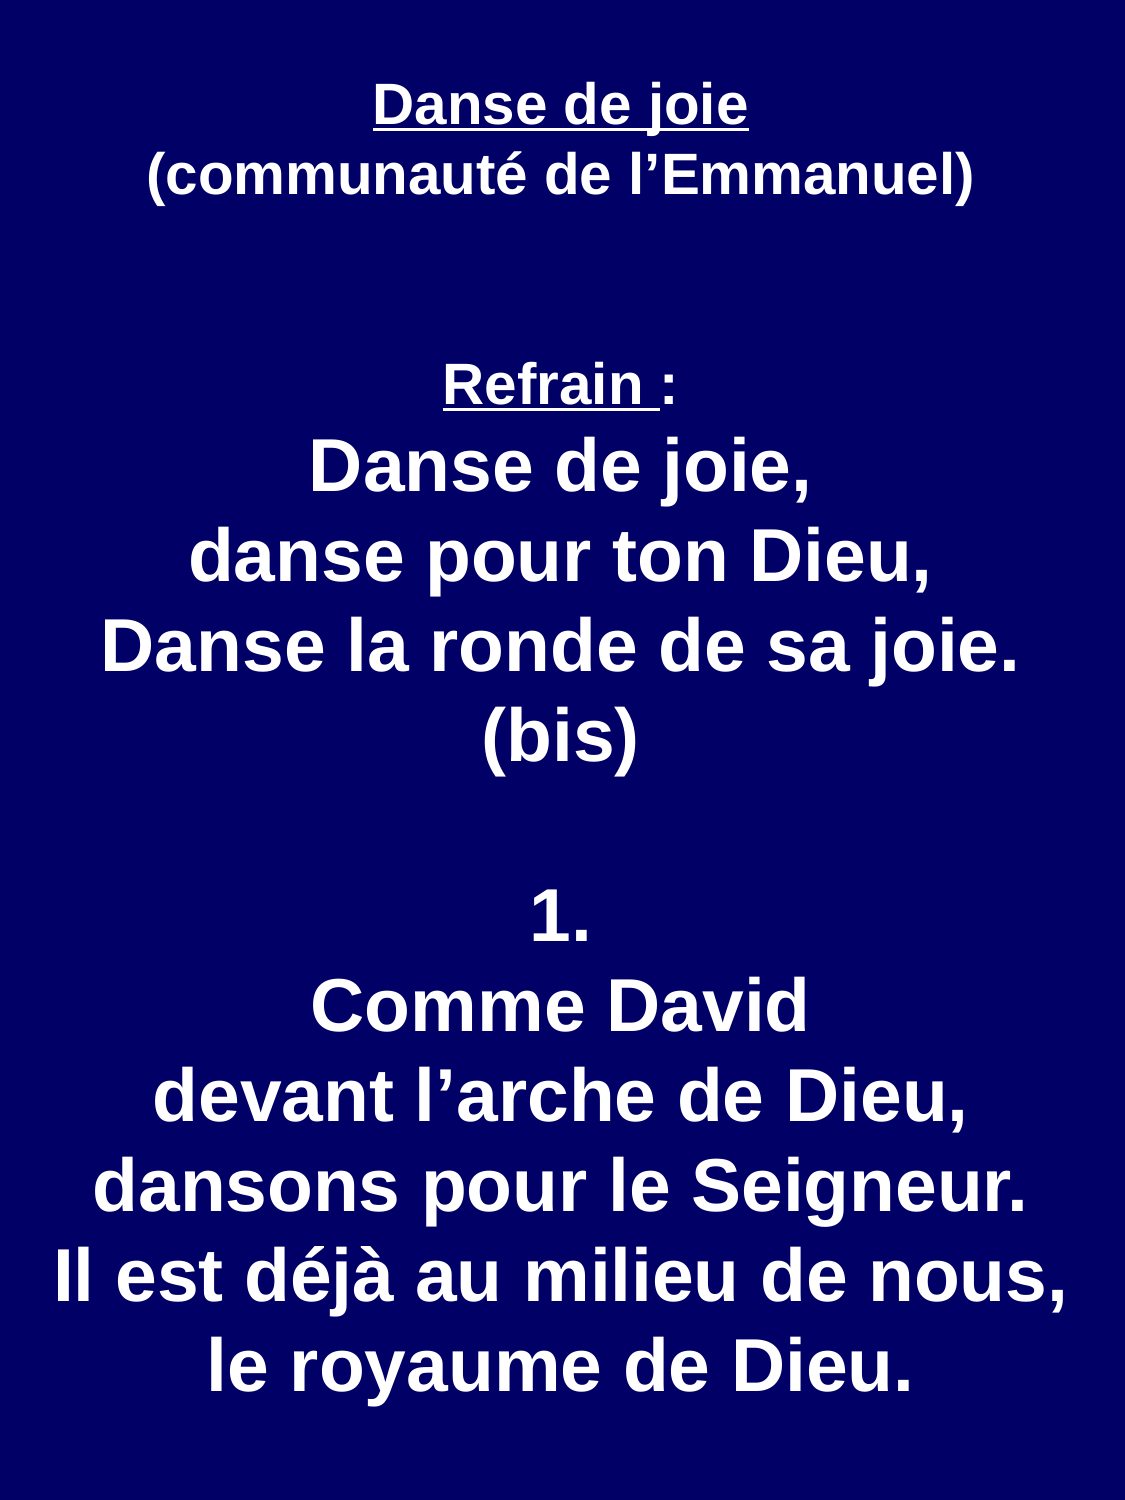

Danse de joie
(communauté de l’Emmanuel)
Refrain :
Danse de joie,
danse pour ton Dieu,
Danse la ronde de sa joie. (bis)
1.
Comme David
devant l’arche de Dieu,
dansons pour le Seigneur.
Il est déjà au milieu de nous,
le royaume de Dieu.